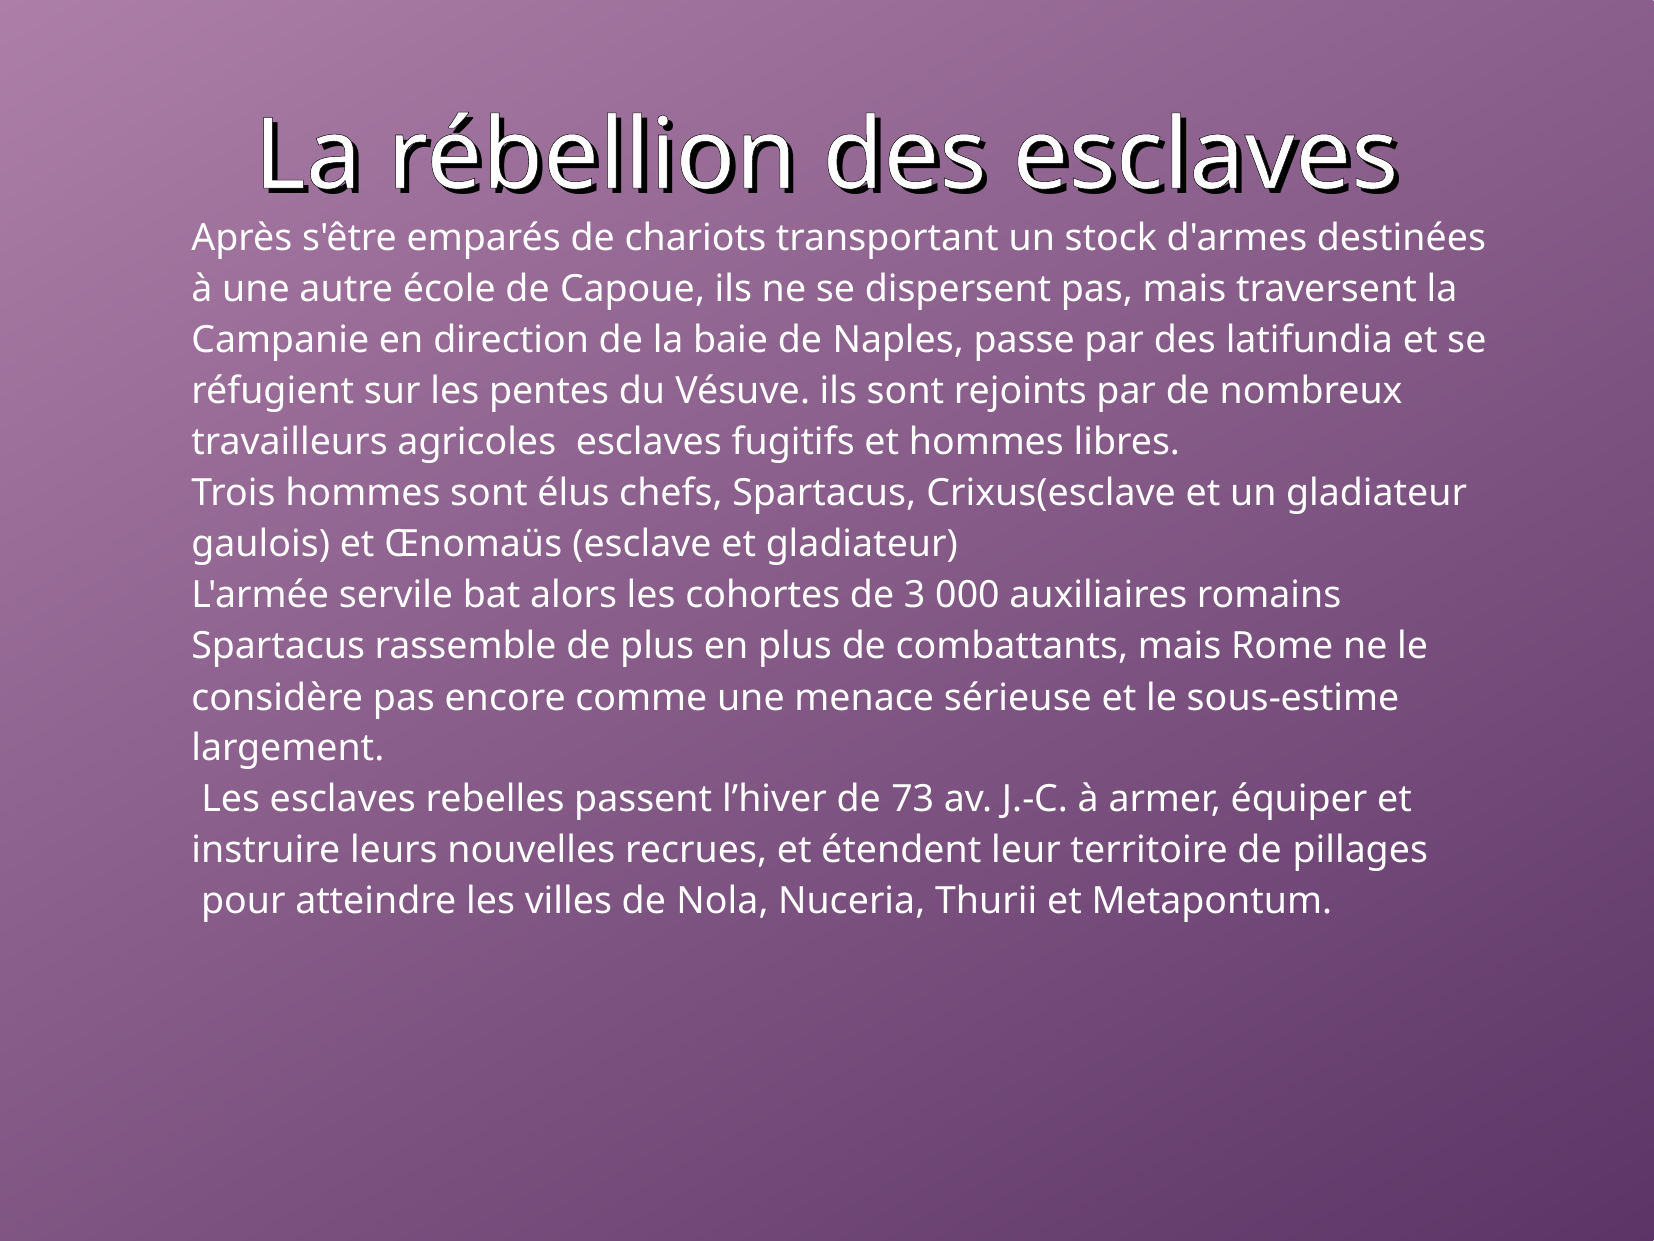

La rébellion des esclaves
Après s'être emparés de chariots transportant un stock d'armes destinées à une autre école de Capoue, ils ne se dispersent pas, mais traversent la Campanie en direction de la baie de Naples, passe par des latifundia et se réfugient sur les pentes du Vésuve. ils sont rejoints par de nombreux travailleurs agricoles esclaves fugitifs et hommes libres.
Trois hommes sont élus chefs, Spartacus, Crixus(esclave et un gladiateur gaulois) et Œnomaüs (esclave et gladiateur)
L'armée servile bat alors les cohortes de 3 000 auxiliaires romains
Spartacus rassemble de plus en plus de combattants, mais Rome ne le considère pas encore comme une menace sérieuse et le sous-estime largement.
 Les esclaves rebelles passent l’hiver de 73 av. J.-C. à armer, équiper et instruire leurs nouvelles recrues, et étendent leur territoire de pillages pour atteindre les villes de Nola, Nuceria, Thurii et Metapontum.
#